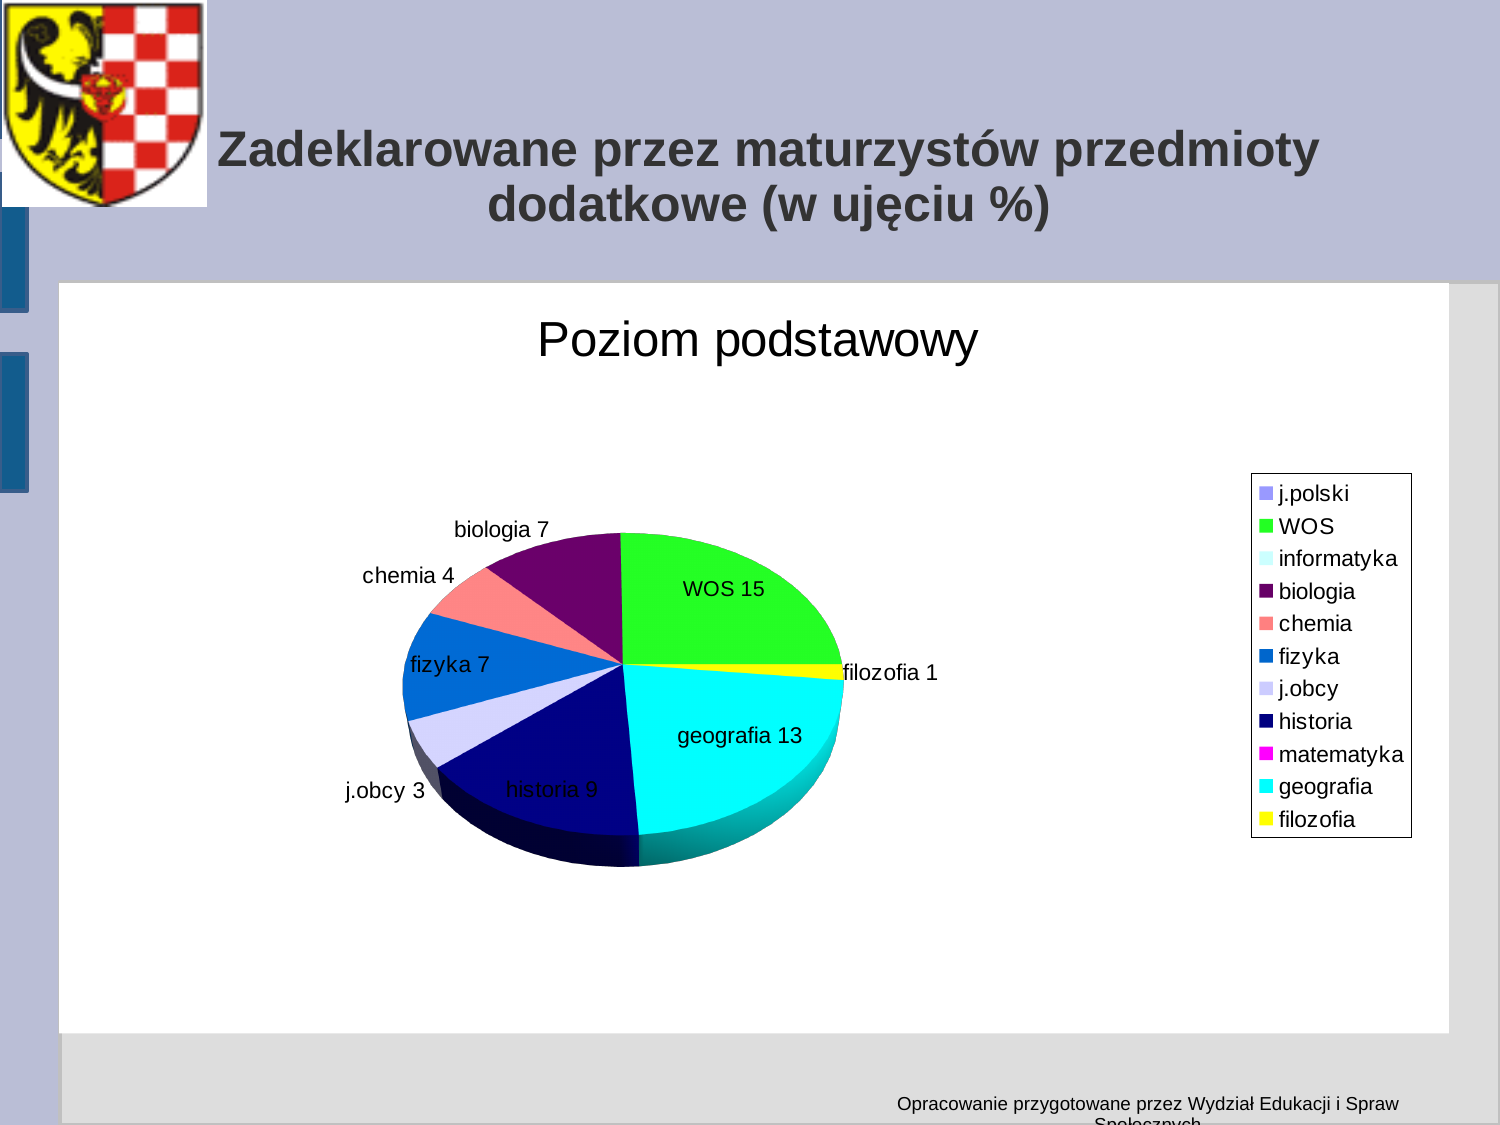

# Zadeklarowane przez maturzystów przedmioty dodatkowe (w ujęciu %)
[unsupported chart]
Opracowanie przygotowane przez Wydział Edukacji i Spraw Społecznych